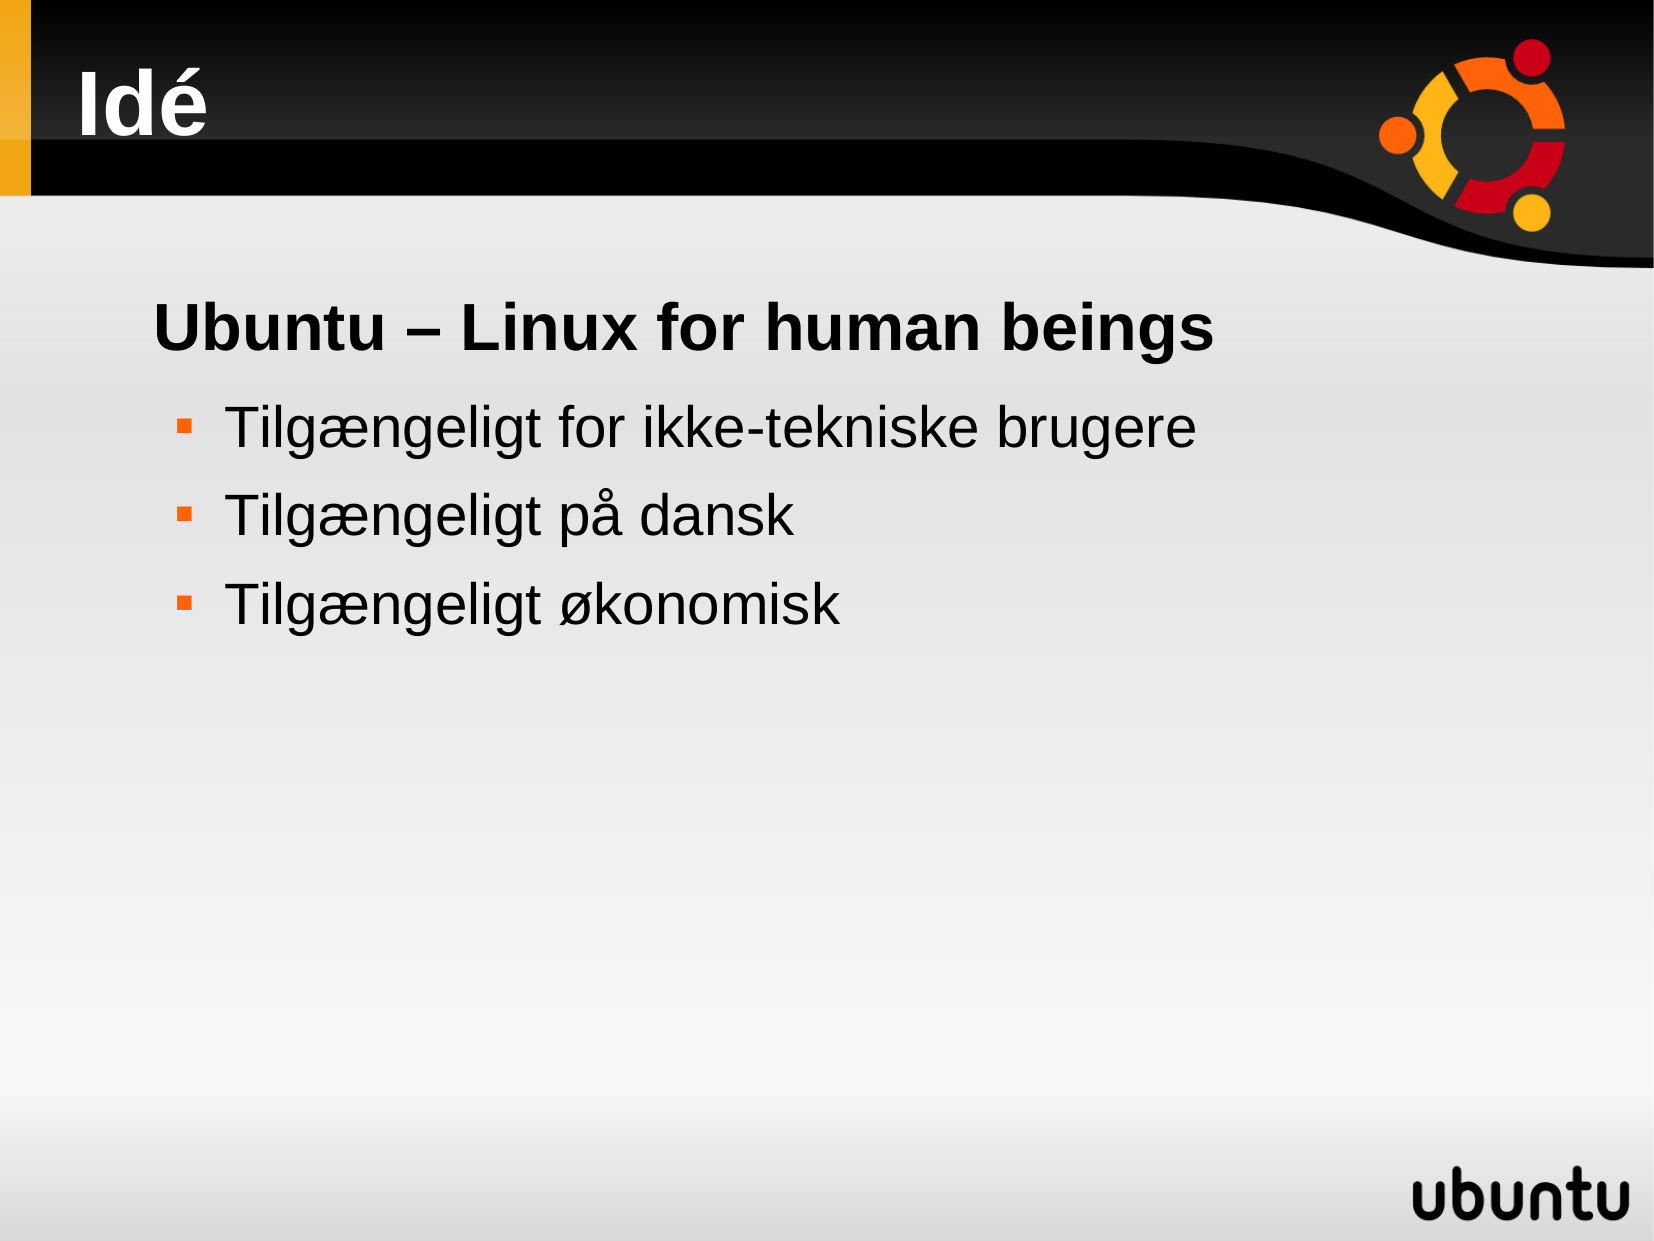

# Idé
Ubuntu – Linux for human beings
Tilgængeligt for ikke-tekniske brugere
Tilgængeligt på dansk
Tilgængeligt økonomisk